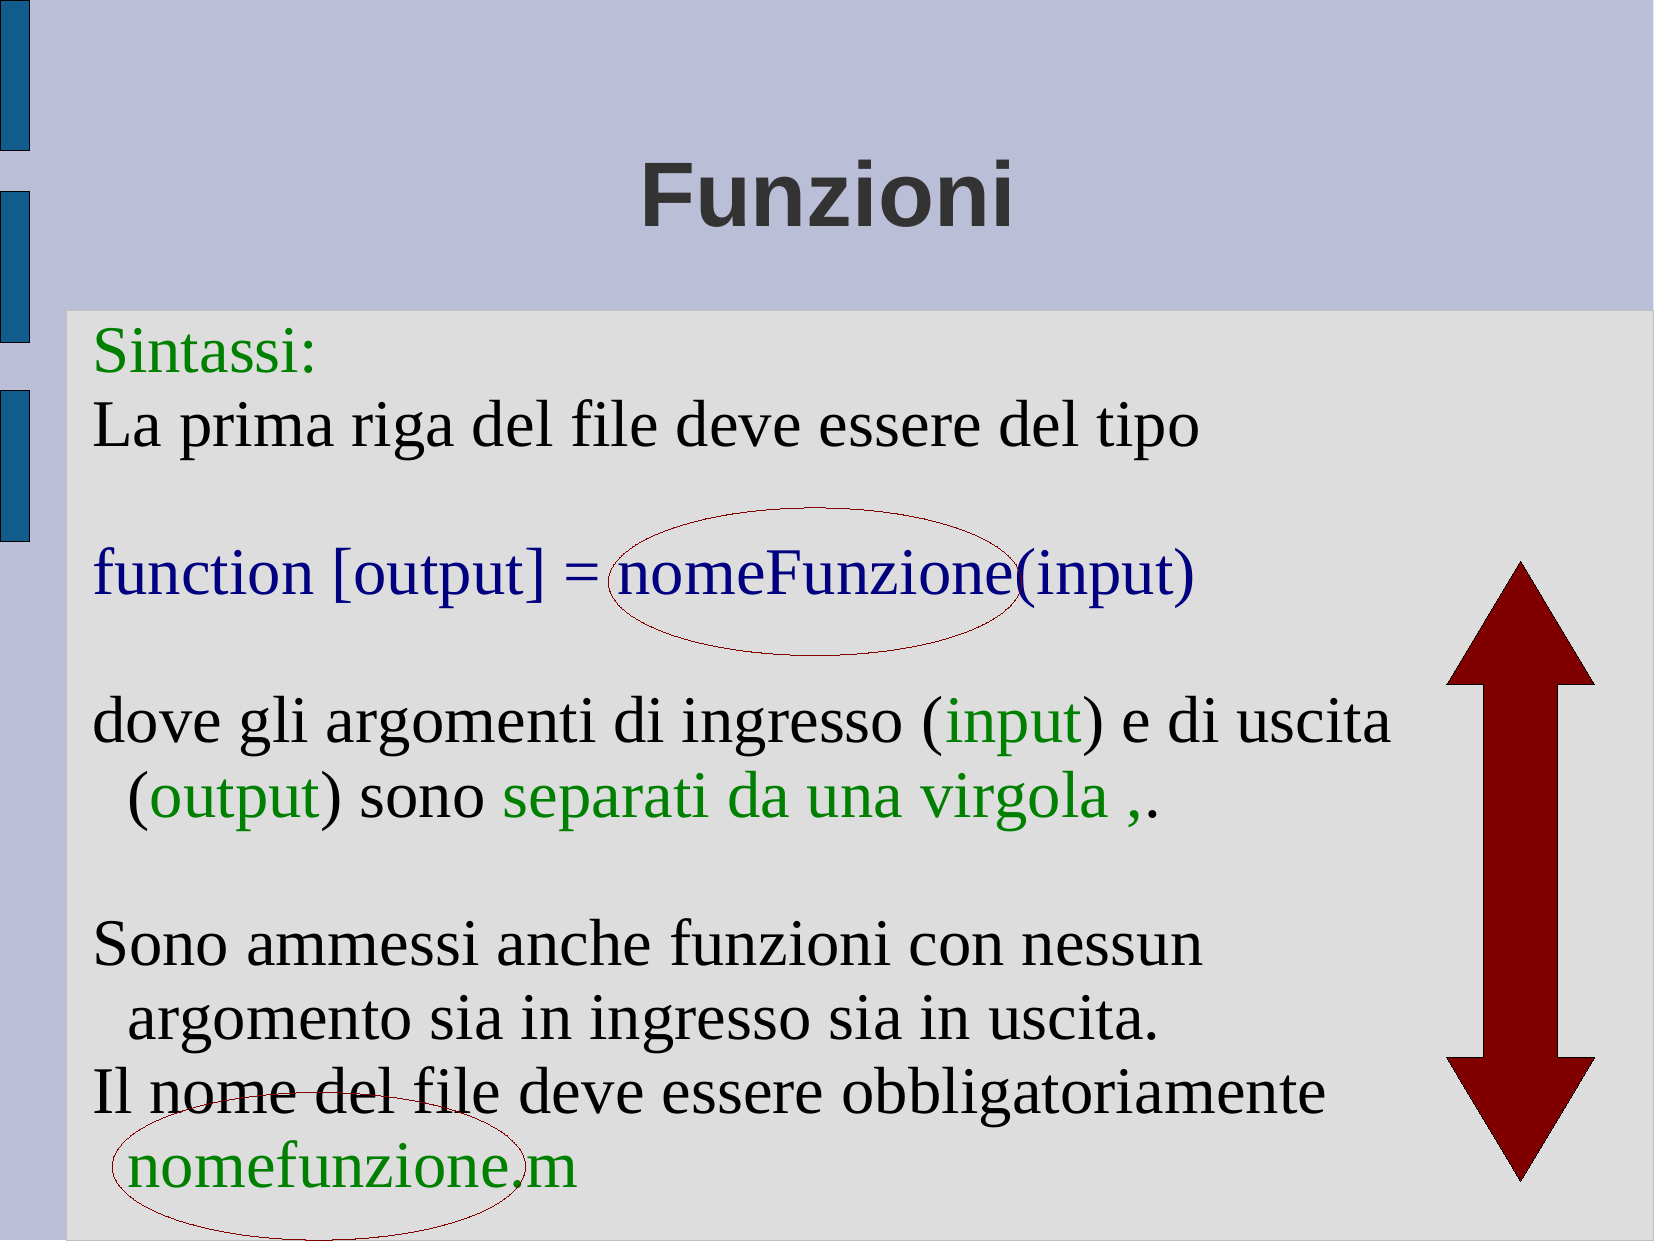

# Funzioni
Sintassi:
La prima riga del file deve essere del tipo
function [output] = nomeFunzione(input)
dove gli argomenti di ingresso (input) e di uscita (output) sono separati da una virgola ,.
Sono ammessi anche funzioni con nessun argomento sia in ingresso sia in uscita.
Il nome del file deve essere obbligatoriamente nomefunzione.m